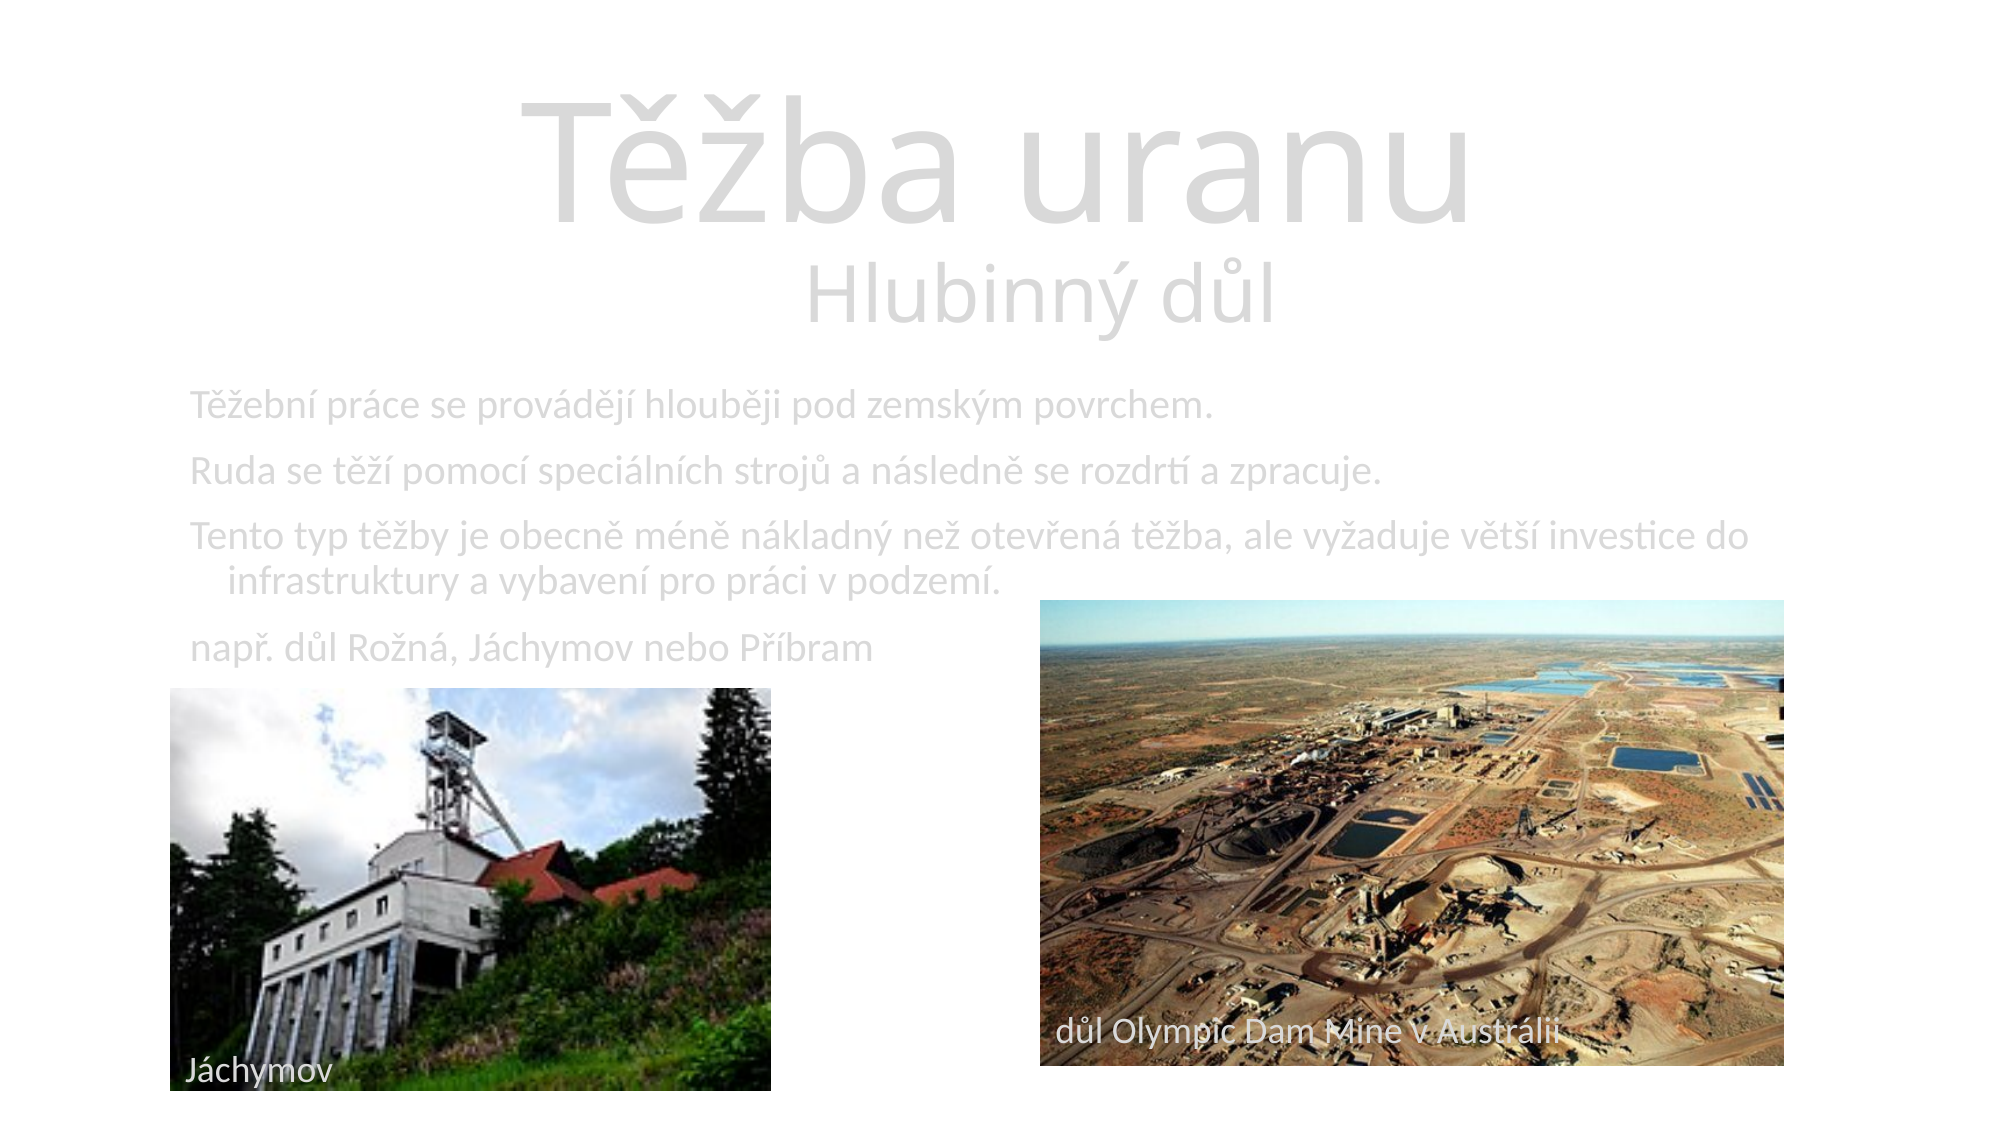

# Těžba uranu
 Hlubinný důl
Těžební práce se provádějí hlouběji pod zemským povrchem.
Ruda se těží pomocí speciálních strojů a následně se rozdrtí a zpracuje.
Tento typ těžby je obecně méně nákladný než otevřená těžba, ale vyžaduje větší investice do infrastruktury a vybavení pro práci v podzemí.
např. důl Rožná, Jáchymov nebo Příbram
důl Olympic Dam Mine v Austrálii
Jáchymov